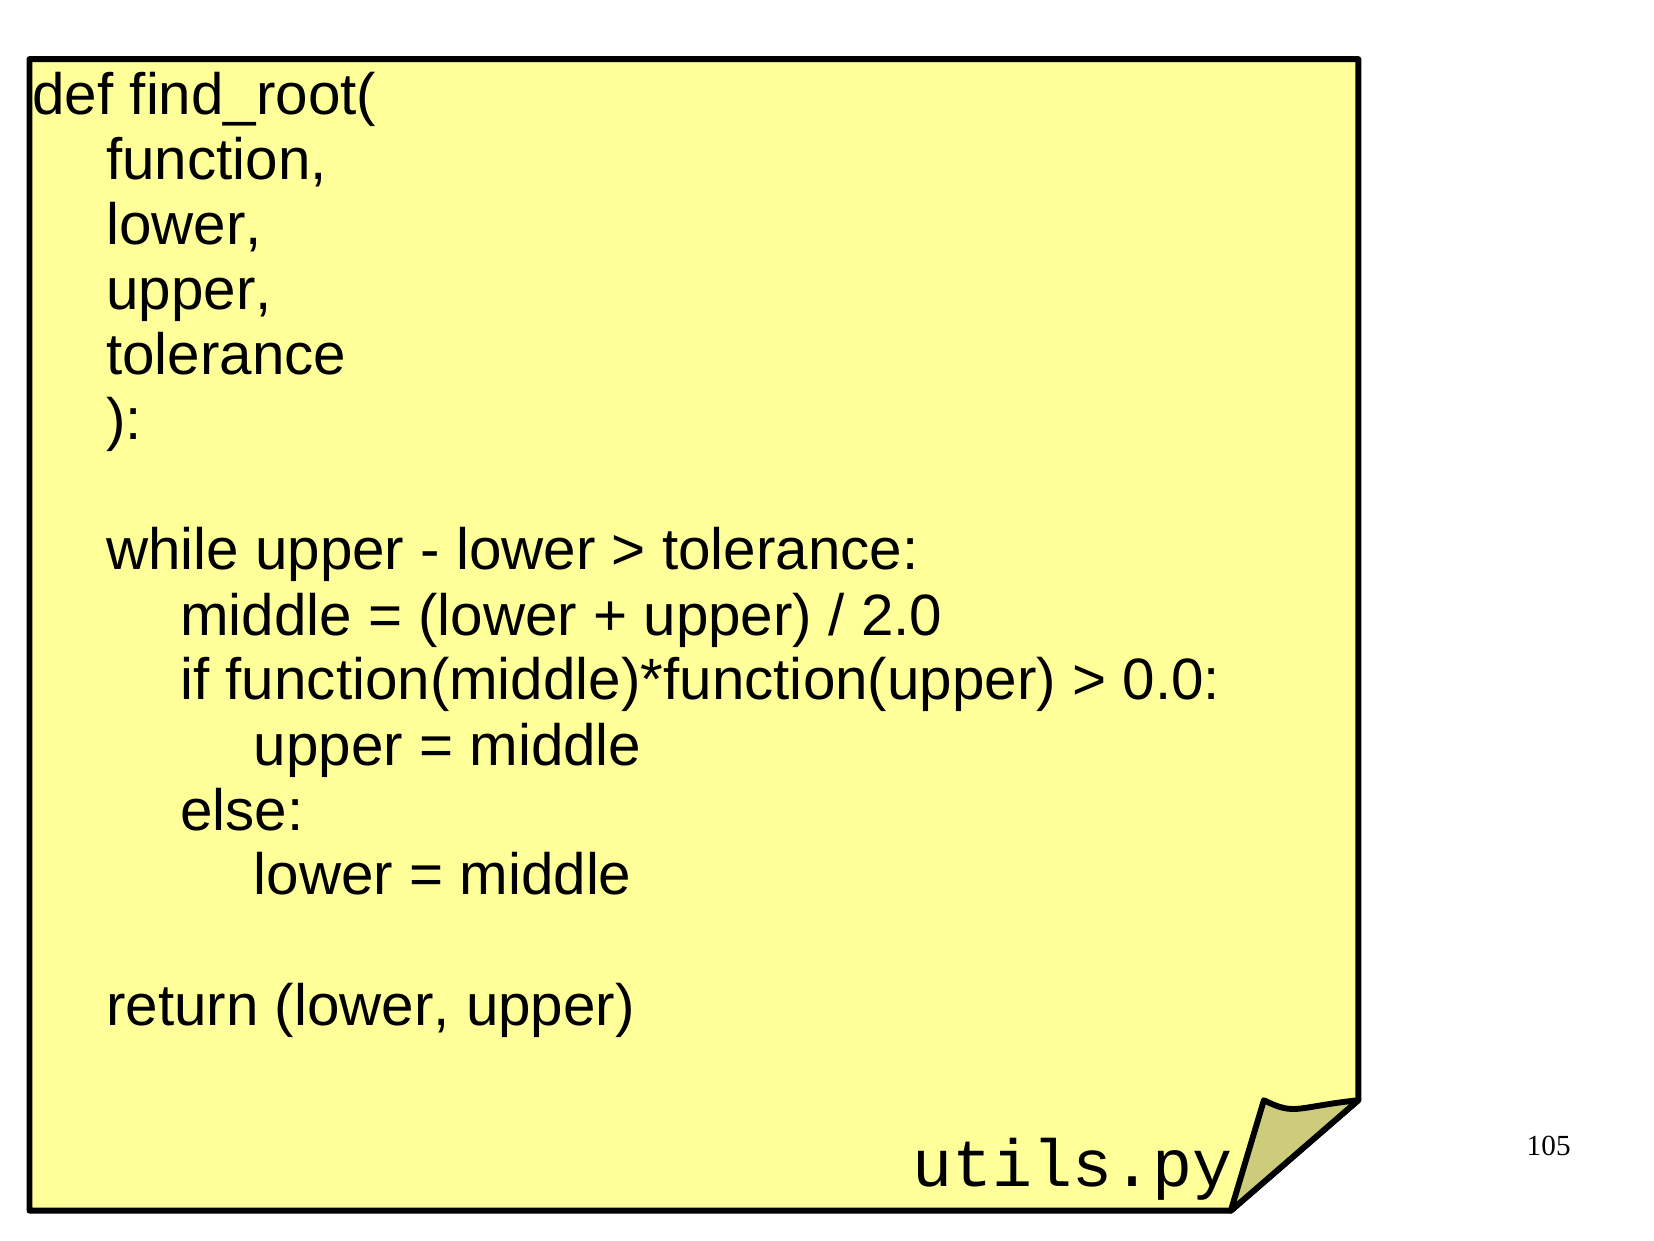

def find_root(
	function,
	lower,
	upper,
	tolerance
	):
	while upper - lower > tolerance:
		middle = (lower + upper) / 2.0
		if function(middle)*function(upper) > 0.0:
			upper = middle
		else:
			lower = middle
	return (lower, upper)
utils.py
105